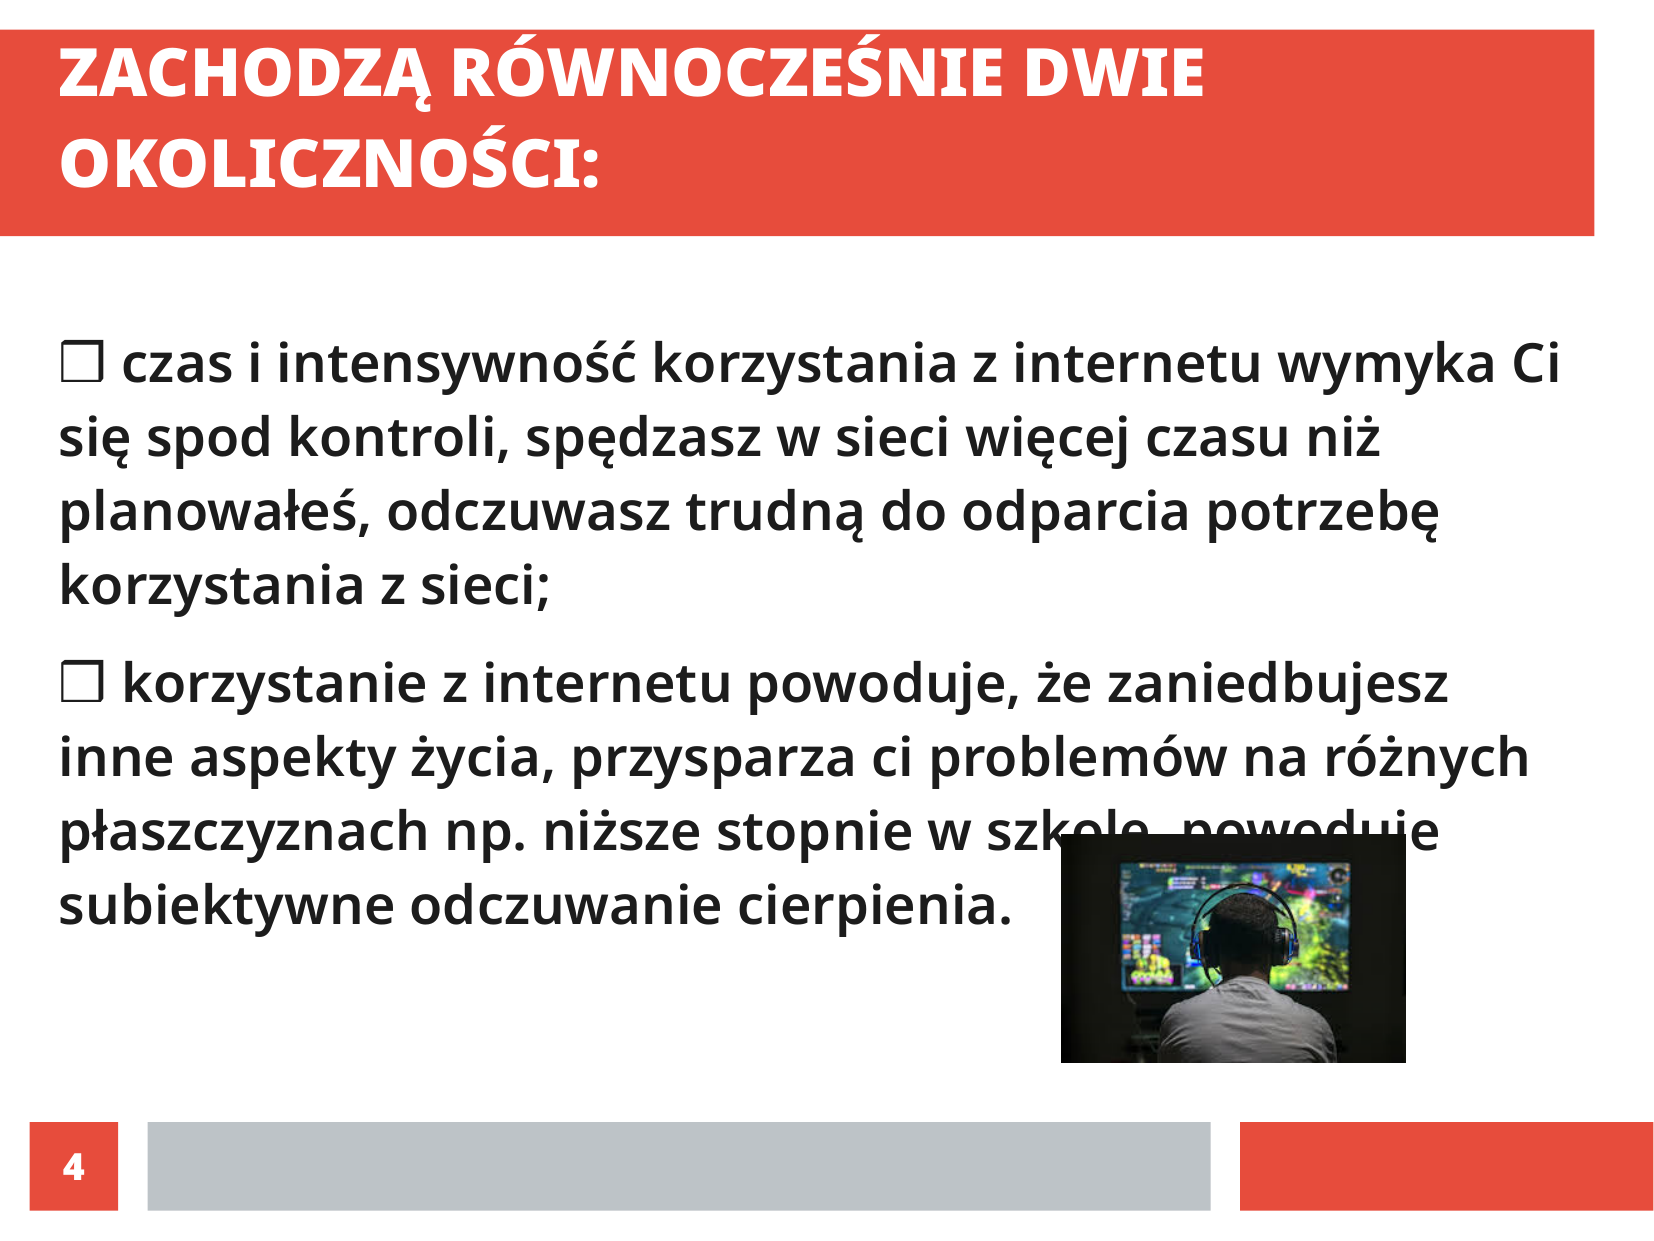

# O PROBLEMIE INFOHOLIZMU MÓWIMY, GDY ZACHODZĄ RÓWNOCZEŚNIE DWIE OKOLICZNOŚCI:
❒ czas i intensywność korzystania z internetu wymyka Ci się spod kontroli, spędzasz w sieci więcej czasu niż planowałeś, odczuwasz trudną do odparcia potrzebę korzystania z sieci;
❒ korzystanie z internetu powoduje, że zaniedbujesz inne aspekty życia, przysparza ci problemów na różnych płaszczyznach np. niższe stopnie w szkole, powoduje subiektywne odczuwanie cierpienia.
4